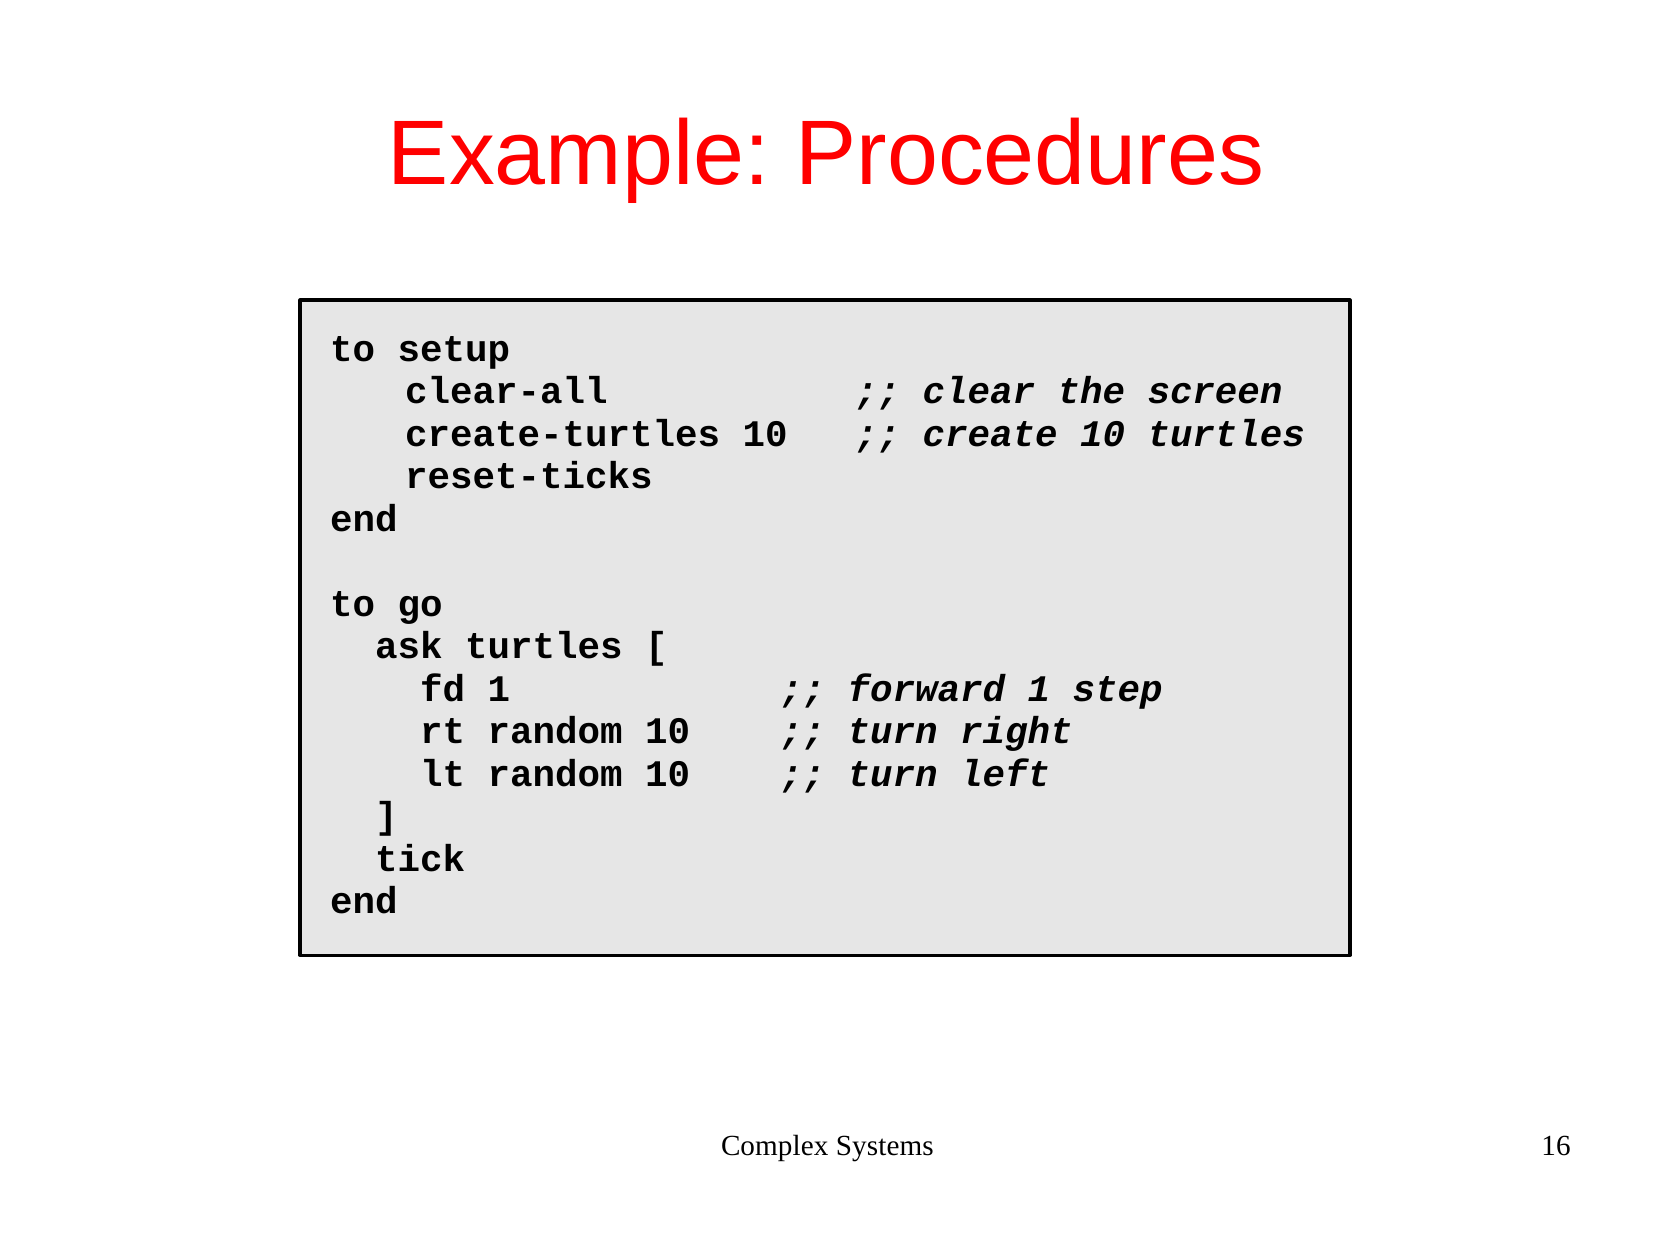

# Example: Procedures
to setup
	clear-all 			;; clear the screen
	create-turtles 10 	;; create 10 turtles
	reset-ticks
end
to go
 ask turtles [
 fd 1 ;; forward 1 step
 rt random 10 ;; turn right
 lt random 10 ;; turn left
 ]
 tick
end
Complex Systems
16